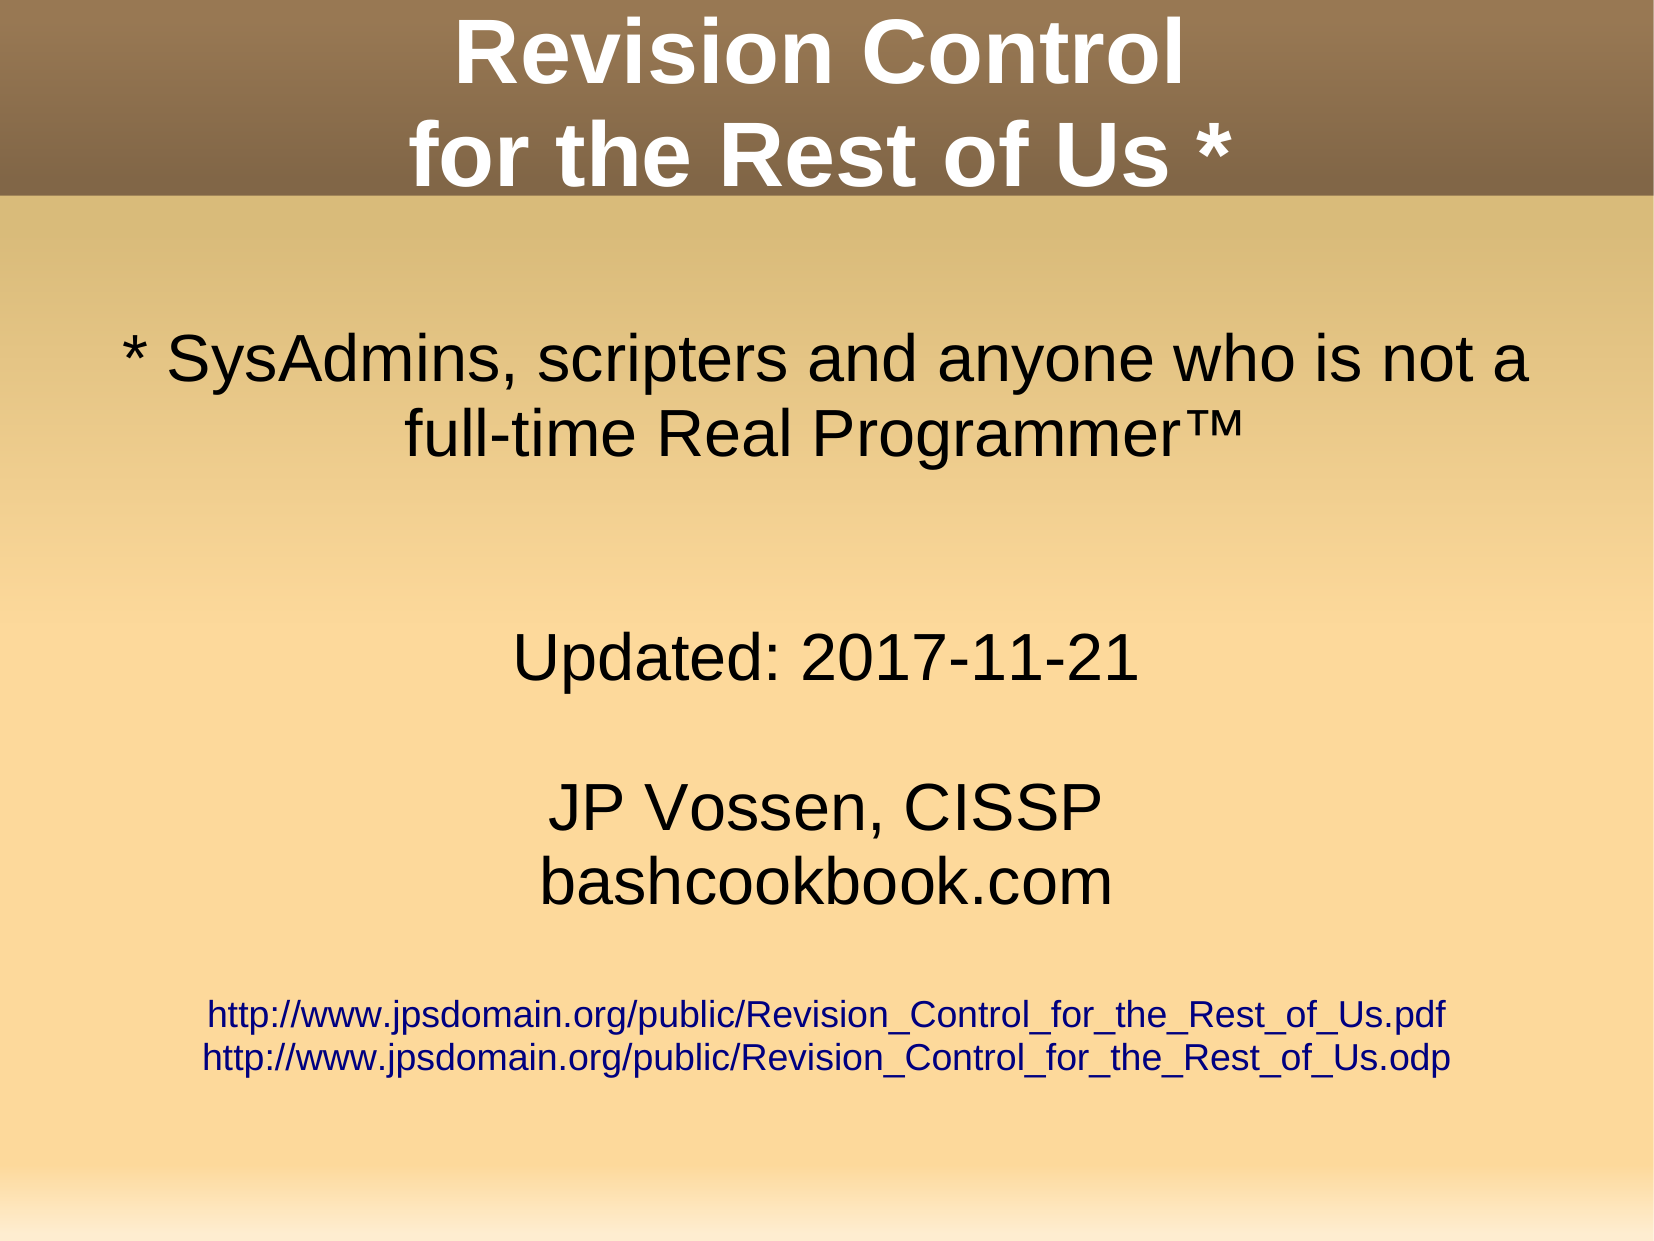

# Revision Control for the Rest of Us *
* SysAdmins, scripters and anyone who is not a full-time Real Programmer™
Updated: 2017-11-21
JP Vossen, CISSP
bashcookbook.com
http://www.jpsdomain.org/public/Revision_Control_for_the_Rest_of_Us.pdf
http://www.jpsdomain.org/public/Revision_Control_for_the_Rest_of_Us.odp